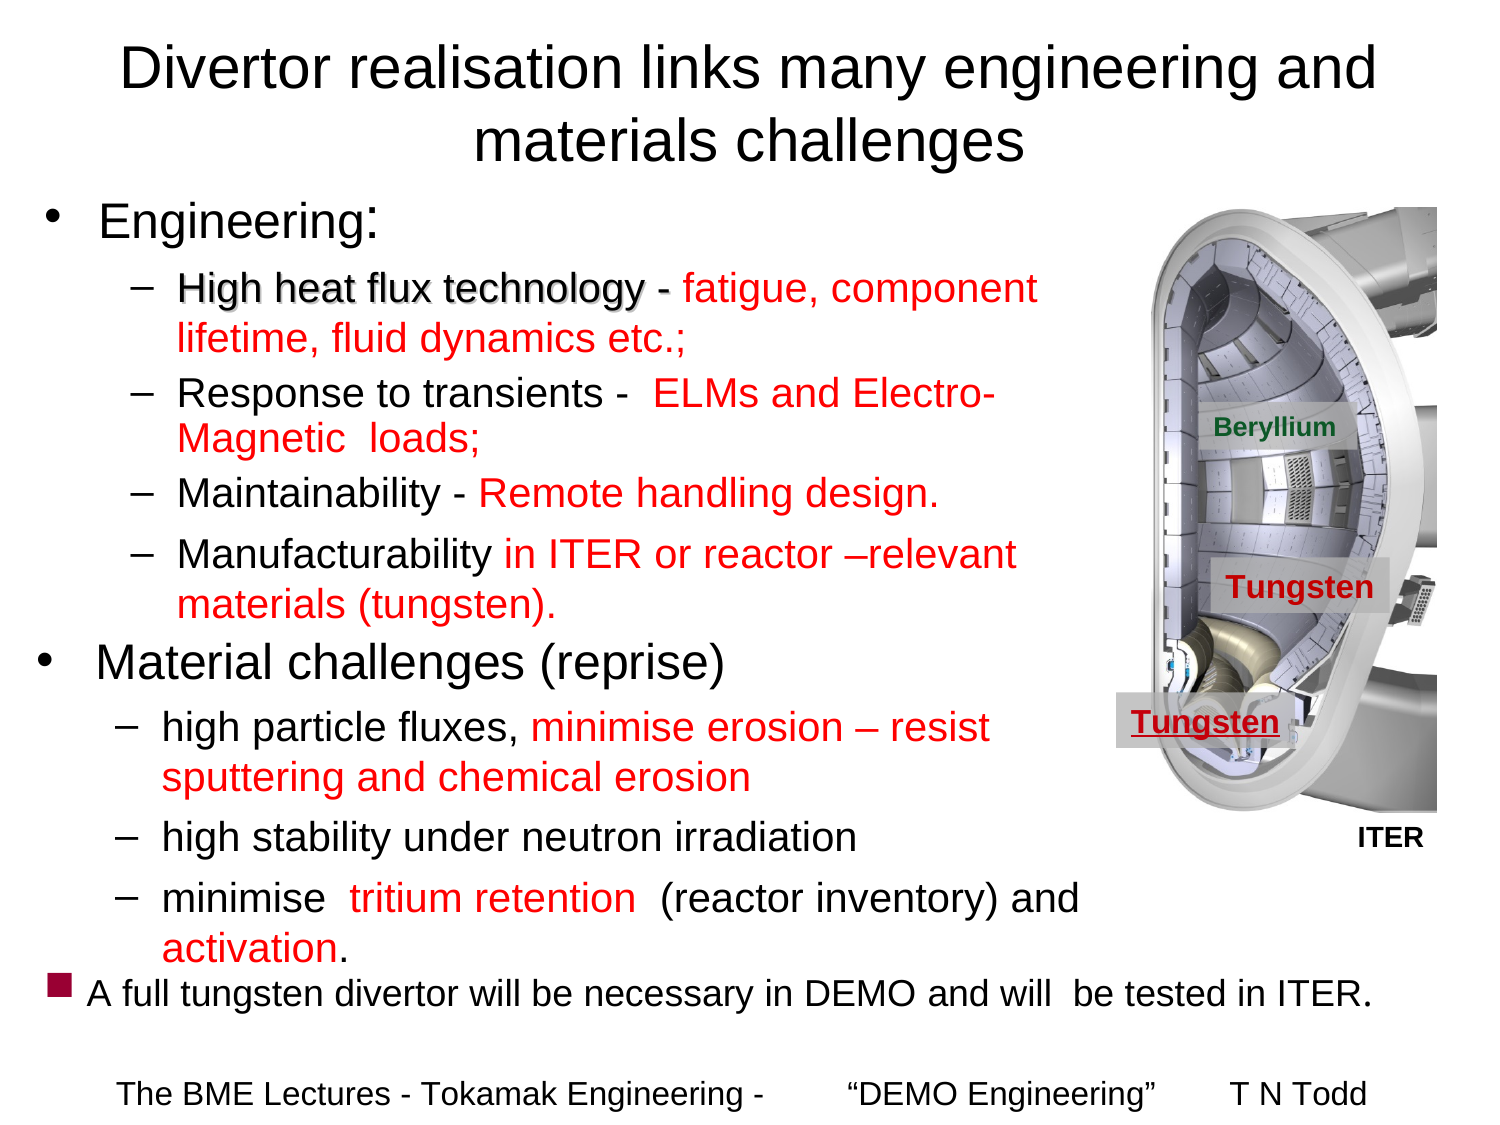

Divertor realisation links many engineering and materials challenges
Engineering:
High heat flux technology - fatigue, component lifetime, fluid dynamics etc.;
Response to transients - ELMs and Electro-Magnetic loads;
Maintainability - Remote handling design.
Manufacturability in ITER or reactor –relevant materials (tungsten).
Beryllium
Tungsten
Tungsten
ITER
Material challenges (reprise)
high particle fluxes, minimise erosion – resist
sputtering and chemical erosion
high stability under neutron irradiation
minimise tritium retention (reactor inventory) and activation.
 A full tungsten divertor will be necessary in DEMO and will be tested in ITER.